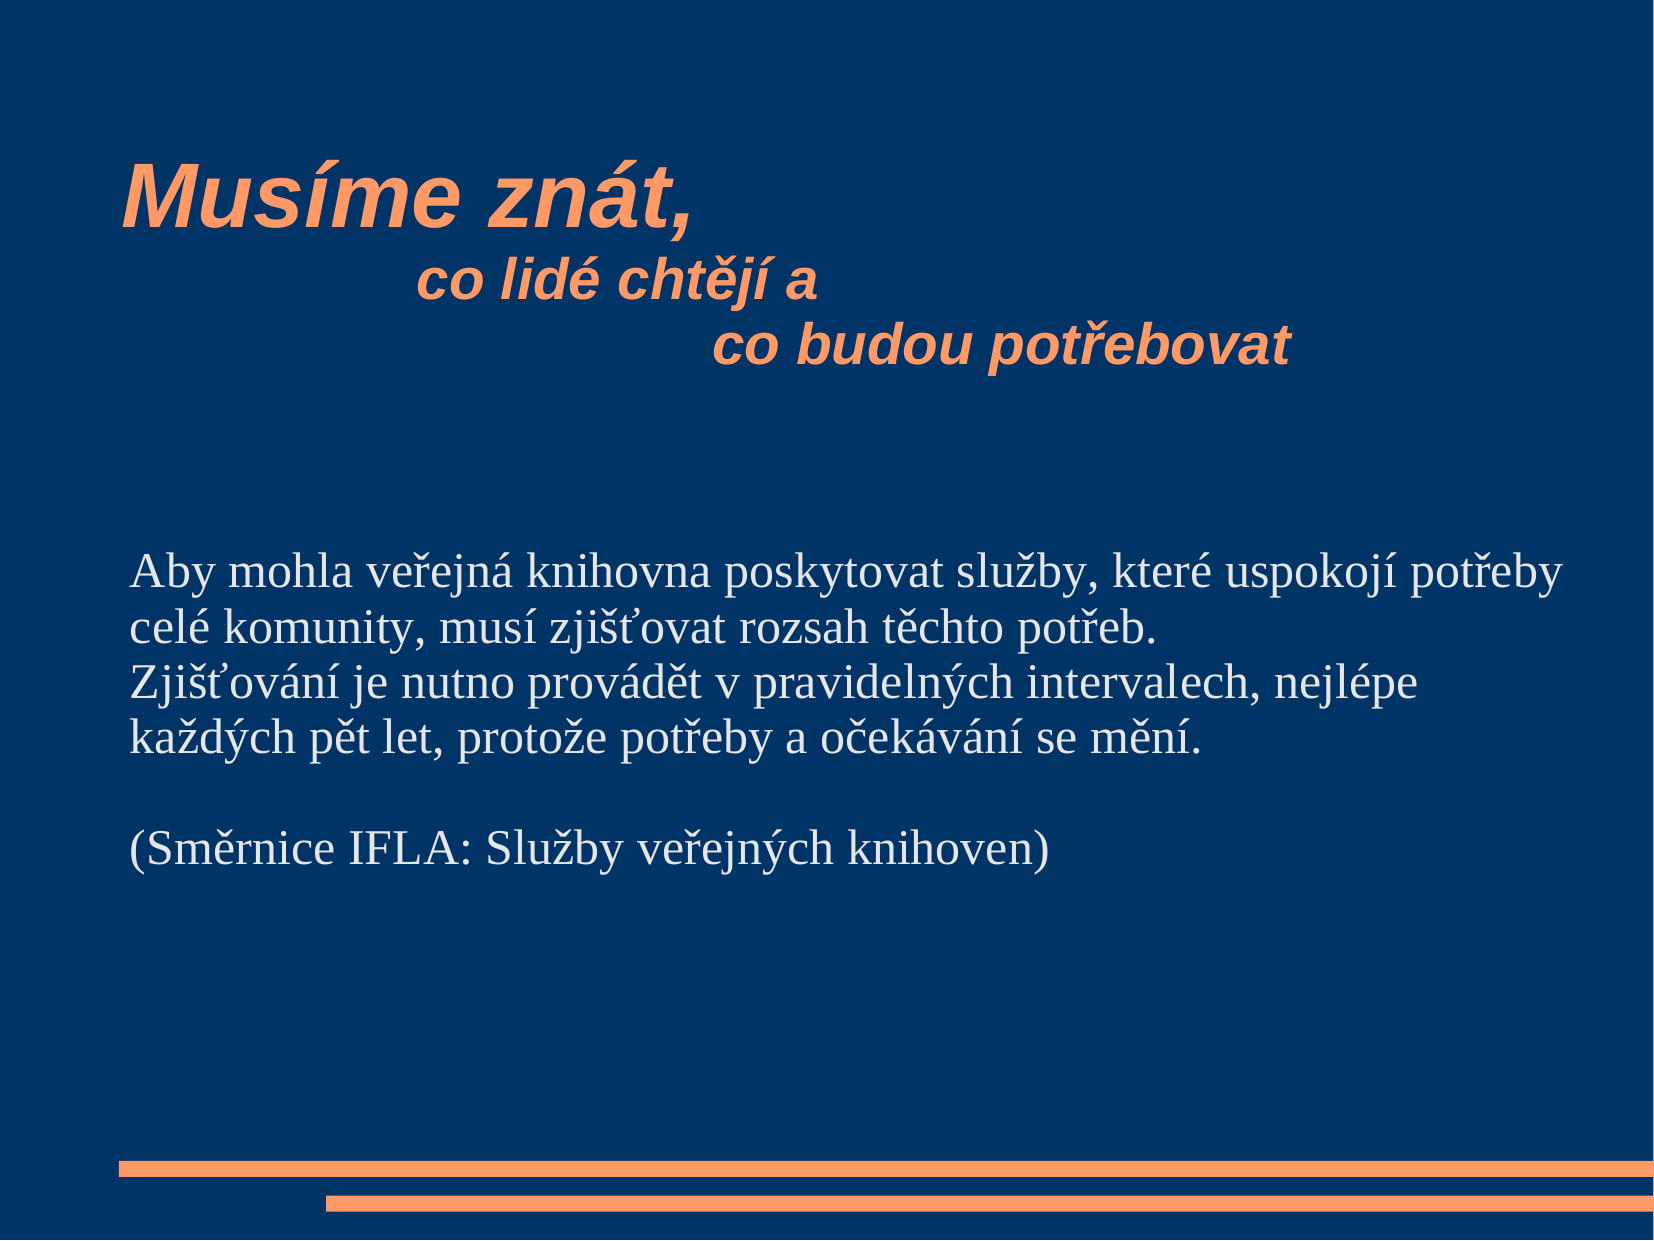

# Musíme znát, co lidé chtějí a co budou potřebovat
Aby mohla veřejná knihovna poskytovat služby, které uspokojí potřeby celé komunity, musí zjišťovat rozsah těchto potřeb.
Zjišťování je nutno provádět v pravidelných intervalech, nejlépe každých pět let, protože potřeby a očekávání se mění.
(Směrnice IFLA: Služby veřejných knihoven)